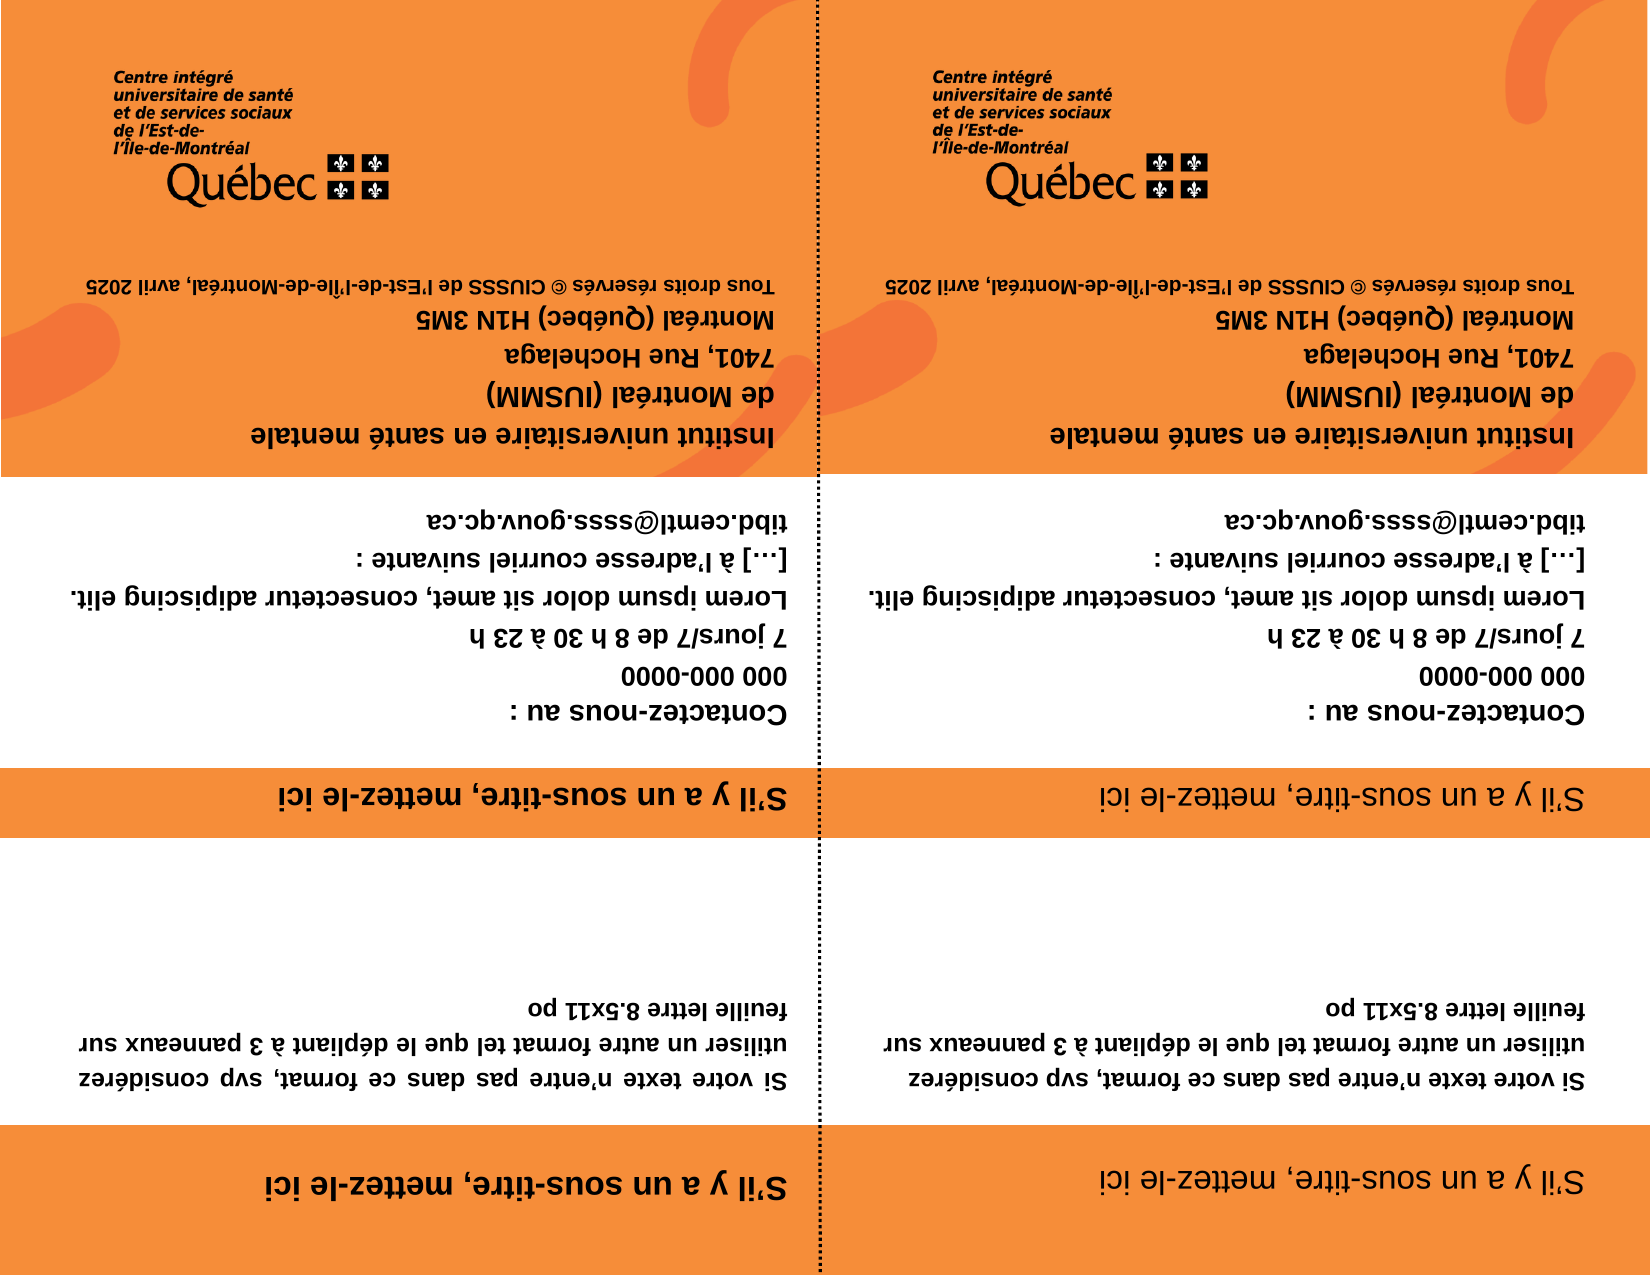

Institut universitaire en santé mentale
de Montréal (IUSMM)
7401, Rue Hochelaga
Montréal (Québec) H1N 3M5
Tous droits réservés © CIUSSS de l’Est-de-l’Île-de-Montréal, avril 2025
Institut universitaire en santé mentale
de Montréal (IUSMM)
7401, Rue Hochelaga
Montréal (Québec) H1N 3M5
Tous droits réservés © CIUSSS de l’Est-de-l’Île-de-Montréal, avril 2025
Contactez-nous au :
000 000-0000
7 jours/7 de 8 h 30 à 23 h
Lorem ipsum dolor sit amet, consectetur adipiscing elit.
[…] à l’adresse courriel suivante :
tibd.cemtl@ssss.gouv.qc.ca
Contactez-nous au :
000 000-0000
7 jours/7 de 8 h 30 à 23 h
Lorem ipsum dolor sit amet, consectetur adipiscing elit.
[…] à l’adresse courriel suivante :
tibd.cemtl@ssss.gouv.qc.ca
S’il y a un sous-titre, mettez-le ici
S’il y a un sous-titre, mettez-le ici
Si votre texte n’entre pas dans ce format, svp considérez utiliser un autre format tel que le dépliant à 3 panneaux sur feuille lettre 8.5x11 po
Si votre texte n’entre pas dans ce format, svp considérez utiliser un autre format tel que le dépliant à 3 panneaux sur feuille lettre 8.5x11 po
S’il y a un sous-titre, mettez-le ici
S’il y a un sous-titre, mettez-le ici